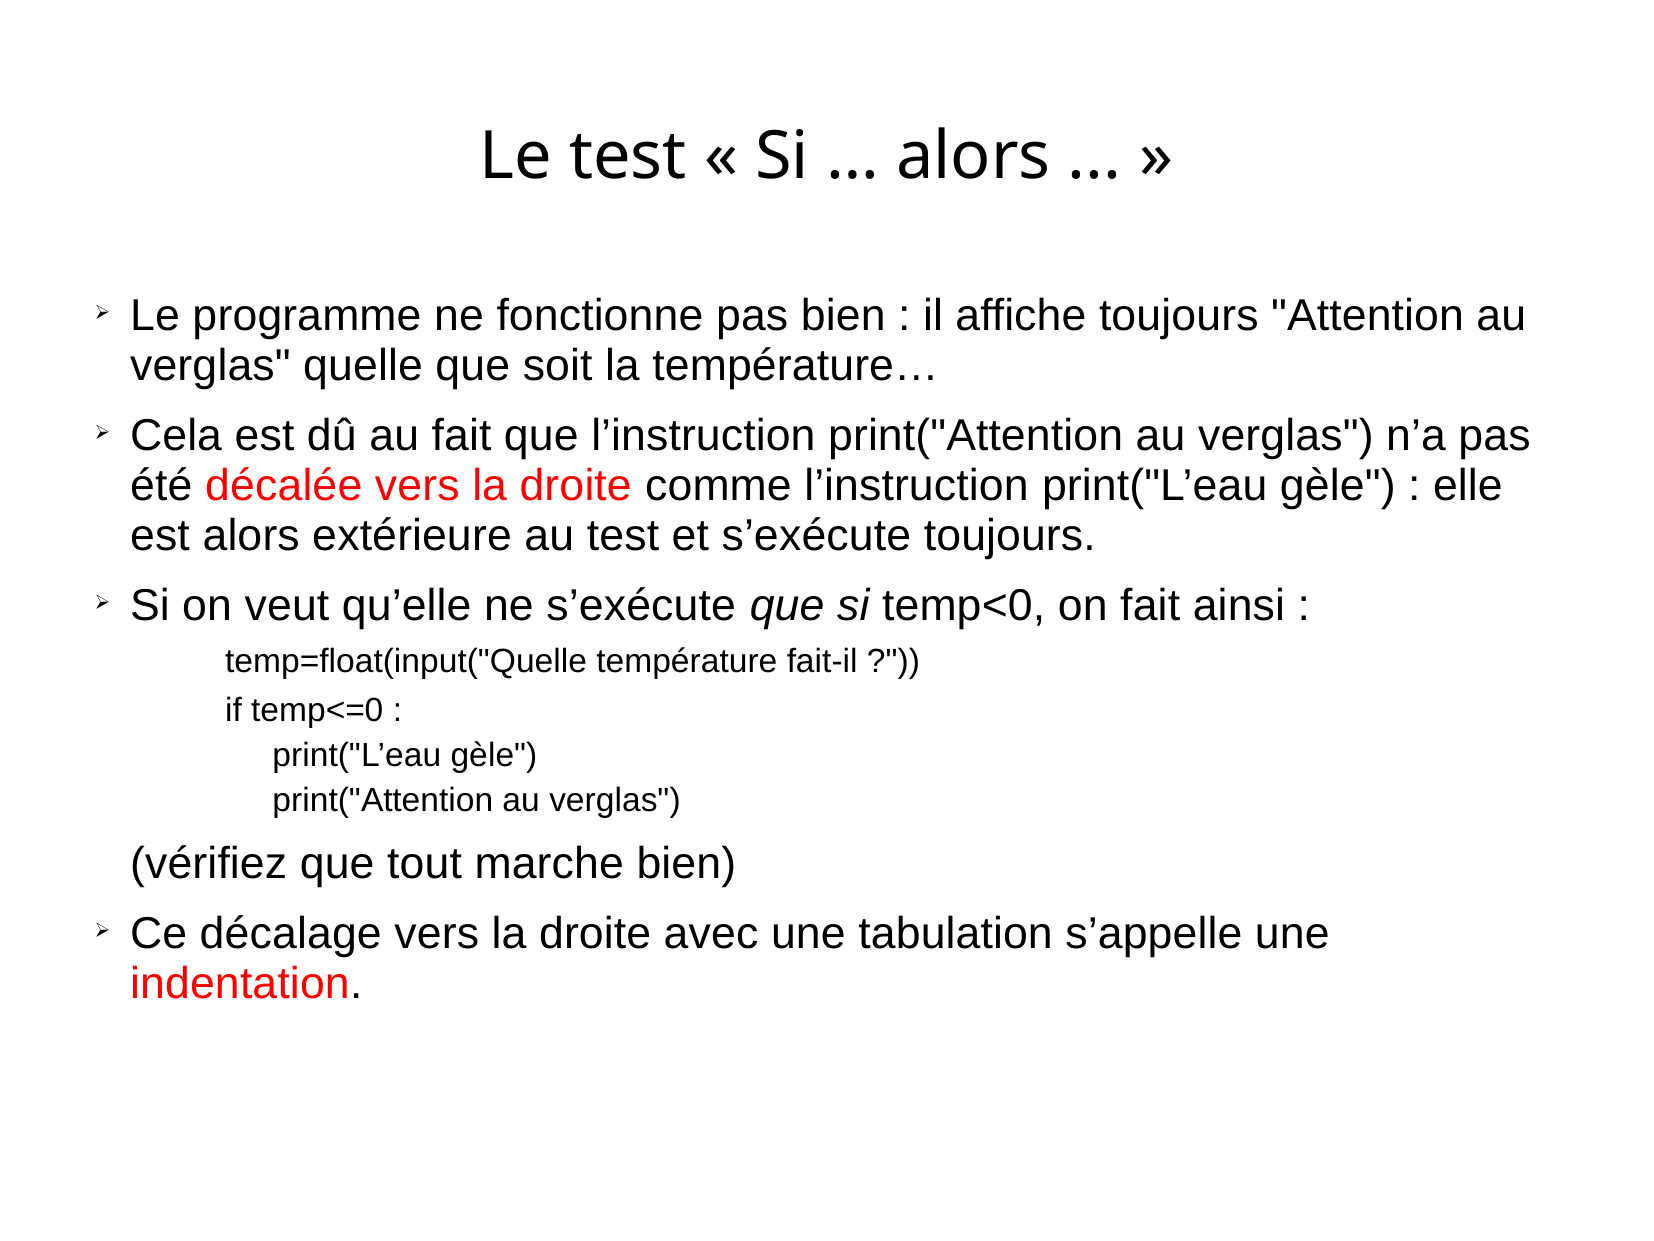

# Le test « Si … alors ... »
Le programme ne fonctionne pas bien : il affiche toujours "Attention au verglas" quelle que soit la température…
Cela est dû au fait que l’instruction print("Attention au verglas") n’a pas été décalée vers la droite comme l’instruction print("L’eau gèle") : elle est alors extérieure au test et s’exécute toujours.
Si on veut qu’elle ne s’exécute que si temp<0, on fait ainsi :
temp=float(input("Quelle température fait-il ?"))
if temp<=0 :
print("L’eau gèle")
print("Attention au verglas")
(vérifiez que tout marche bien)
Ce décalage vers la droite avec une tabulation s’appelle une indentation.